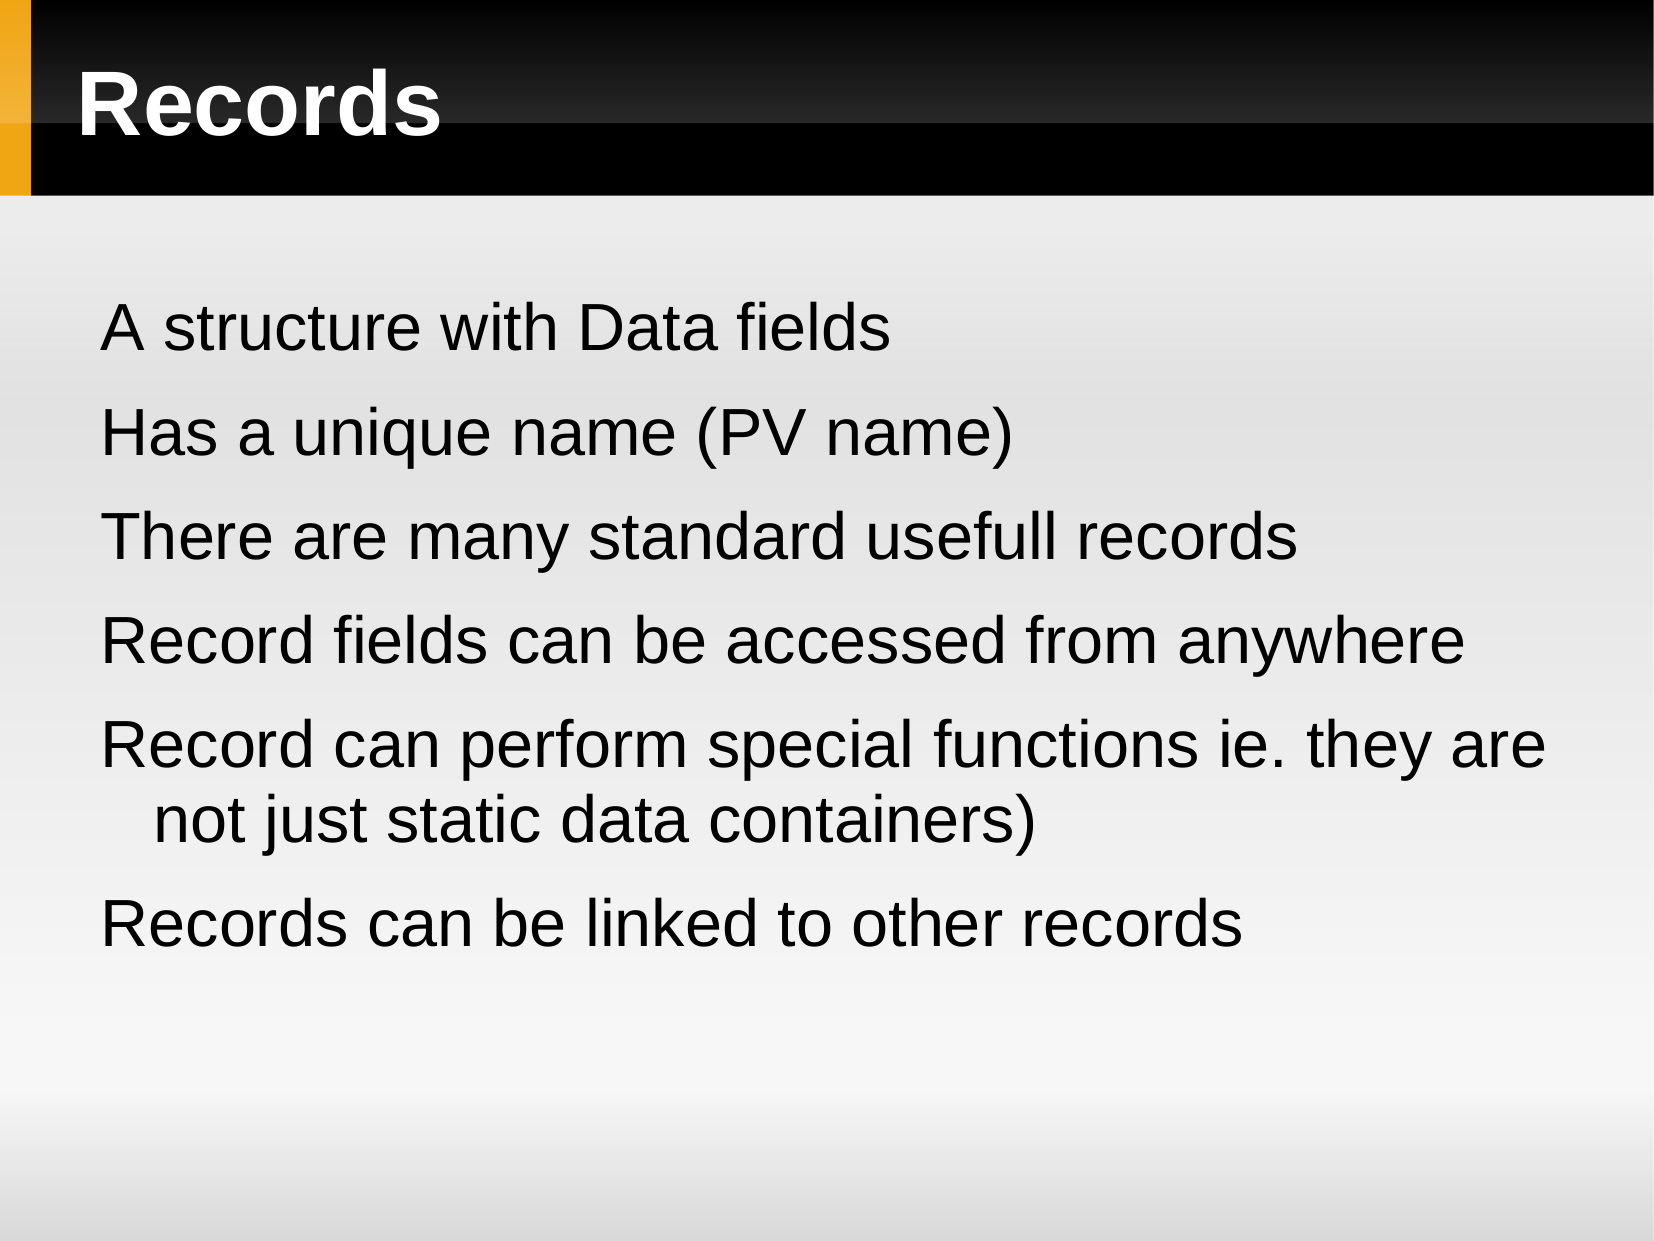

# Records
A structure with Data fields
Has a unique name (PV name)
There are many standard usefull records
Record fields can be accessed from anywhere
Record can perform special functions ie. they are not just static data containers)
Records can be linked to other records